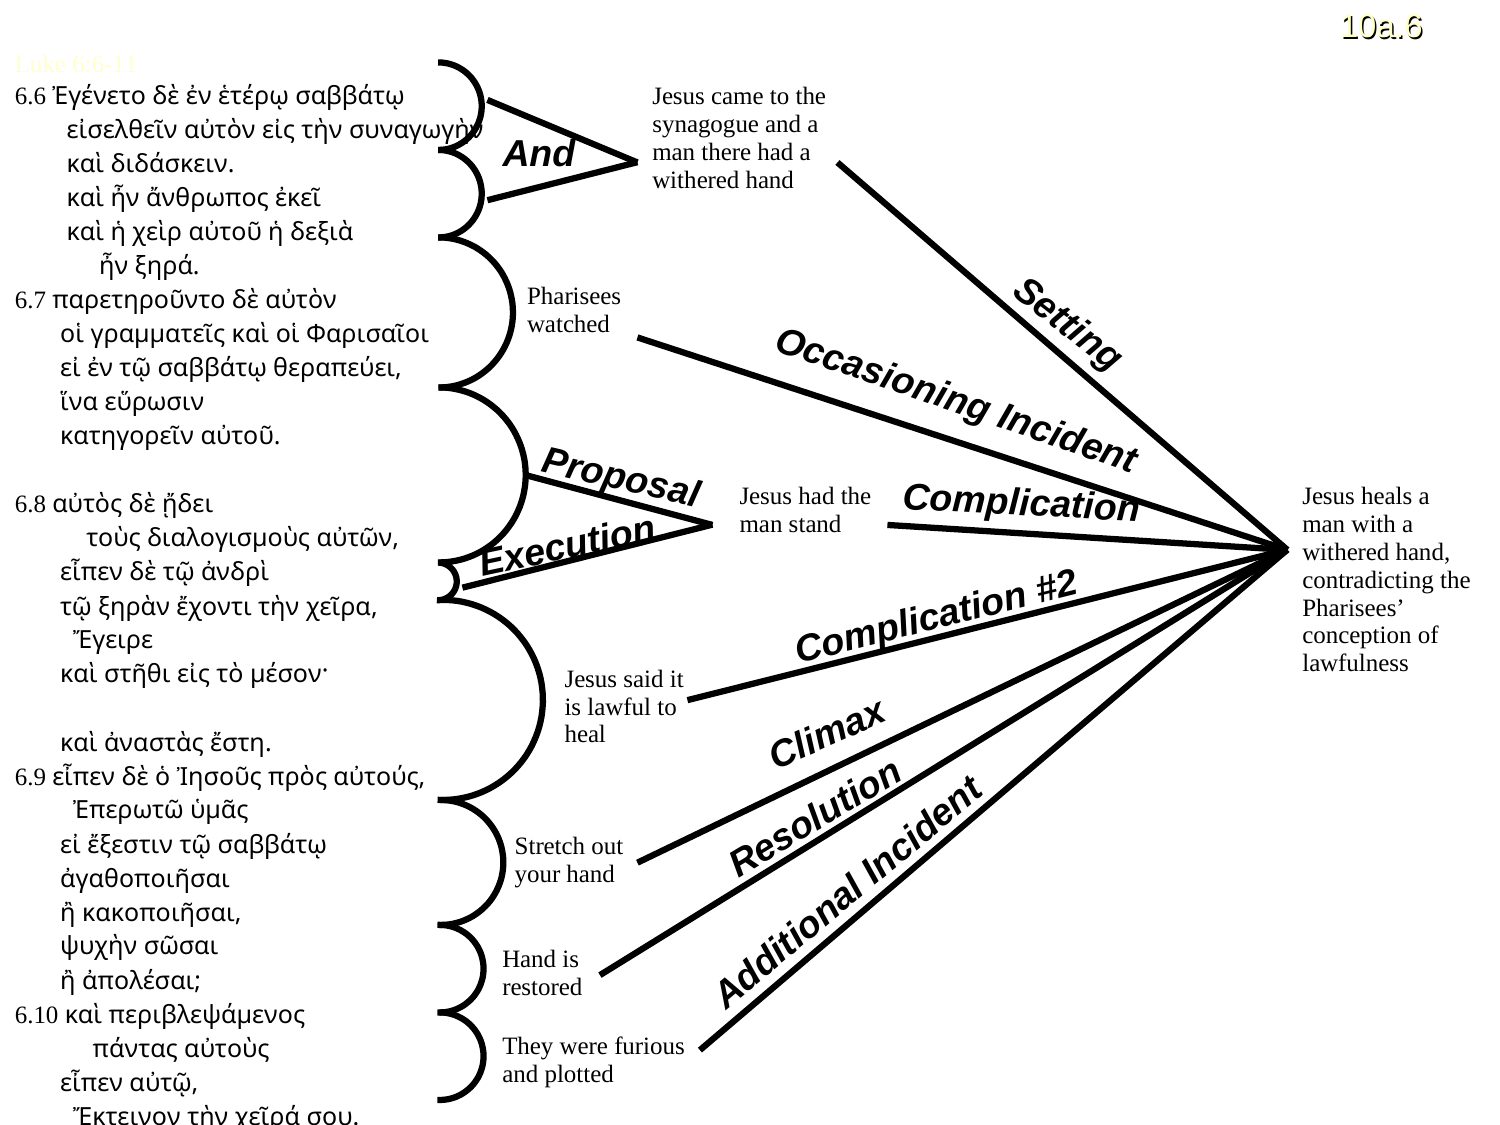

10a.6
Luke 6:6-11
6.6 Ἐγένετο δὲ ἐν ἑτέρῳ σαββάτῳ
 εἰσελθεῖν αὐτὸν εἰς τὴν συναγωγὴν
 καὶ διδάσκειν.
 καὶ ἦν ἄνθρωπος ἐκεῖ
 καὶ ἡ χεὶρ αὐτοῦ ἡ δεξιὰ
 ἦν ξηρά.
6.7 παρετηροῦντο δὲ αὐτὸν
 οἱ γραμματεῖς καὶ οἱ Φαρισαῖοι
 εἰ ἐν τῷ σαββάτῳ θεραπεύει,
 ἵνα εὕρωσιν
 κατηγορεῖν αὐτοῦ.
6.8 αὐτὸς δὲ ᾔδει
 τοὺς διαλογισμοὺς αὐτῶν,
 εἶπεν δὲ τῷ ἀνδρὶ
 τῷ ξηρὰν ἔχοντι τὴν χεῖρα,
 Ἔγειρε
 καὶ στῆθι εἰς τὸ μέσον·
 καὶ ἀναστὰς ἔστη.
6.9 εἶπεν δὲ ὁ Ἰησοῦς πρὸς αὐτούς,
 Ἐπερωτῶ ὑμᾶς
 εἰ ἔξεστιν τῷ σαββάτῳ
 ἀγαθοποιῆσαι
 ἢ κακοποιῆσαι,
 ψυχὴν σῶσαι
 ἢ ἀπολέσαι;
6.10 καὶ περιβλεψάμενος
 πάντας αὐτοὺς
 εἶπεν αὐτῷ,
 Ἔκτεινον τὴν χεῖρά σου.
 ὁ δὲ ἐποίησεν,
 καὶ ἀπεκατεστάθη
 ἡ χεὶρ αὐτοῦ.
6.11 αὐτοὶ δὲ ἐπλήσθησαν ἀνοίας
 καὶ διελάλουν πρὸς ἀλλήλους
 τί ἂν ποιήσαιεν τῷ Ἰησοῦ.
Jesus came to the synagogue and a man there had a withered hand
And
Pharisees watched
Setting
Occasioning Incident
Proposal
Complication
Jesus had the man stand
Jesus heals a man with a withered hand, contradicting the Pharisees’ conception of lawfulness
Execution
Complication #2
Jesus said it is lawful to heal
Climax
Resolution
Stretch out your hand
Additional Incident
Hand is restored
They were furious and plotted